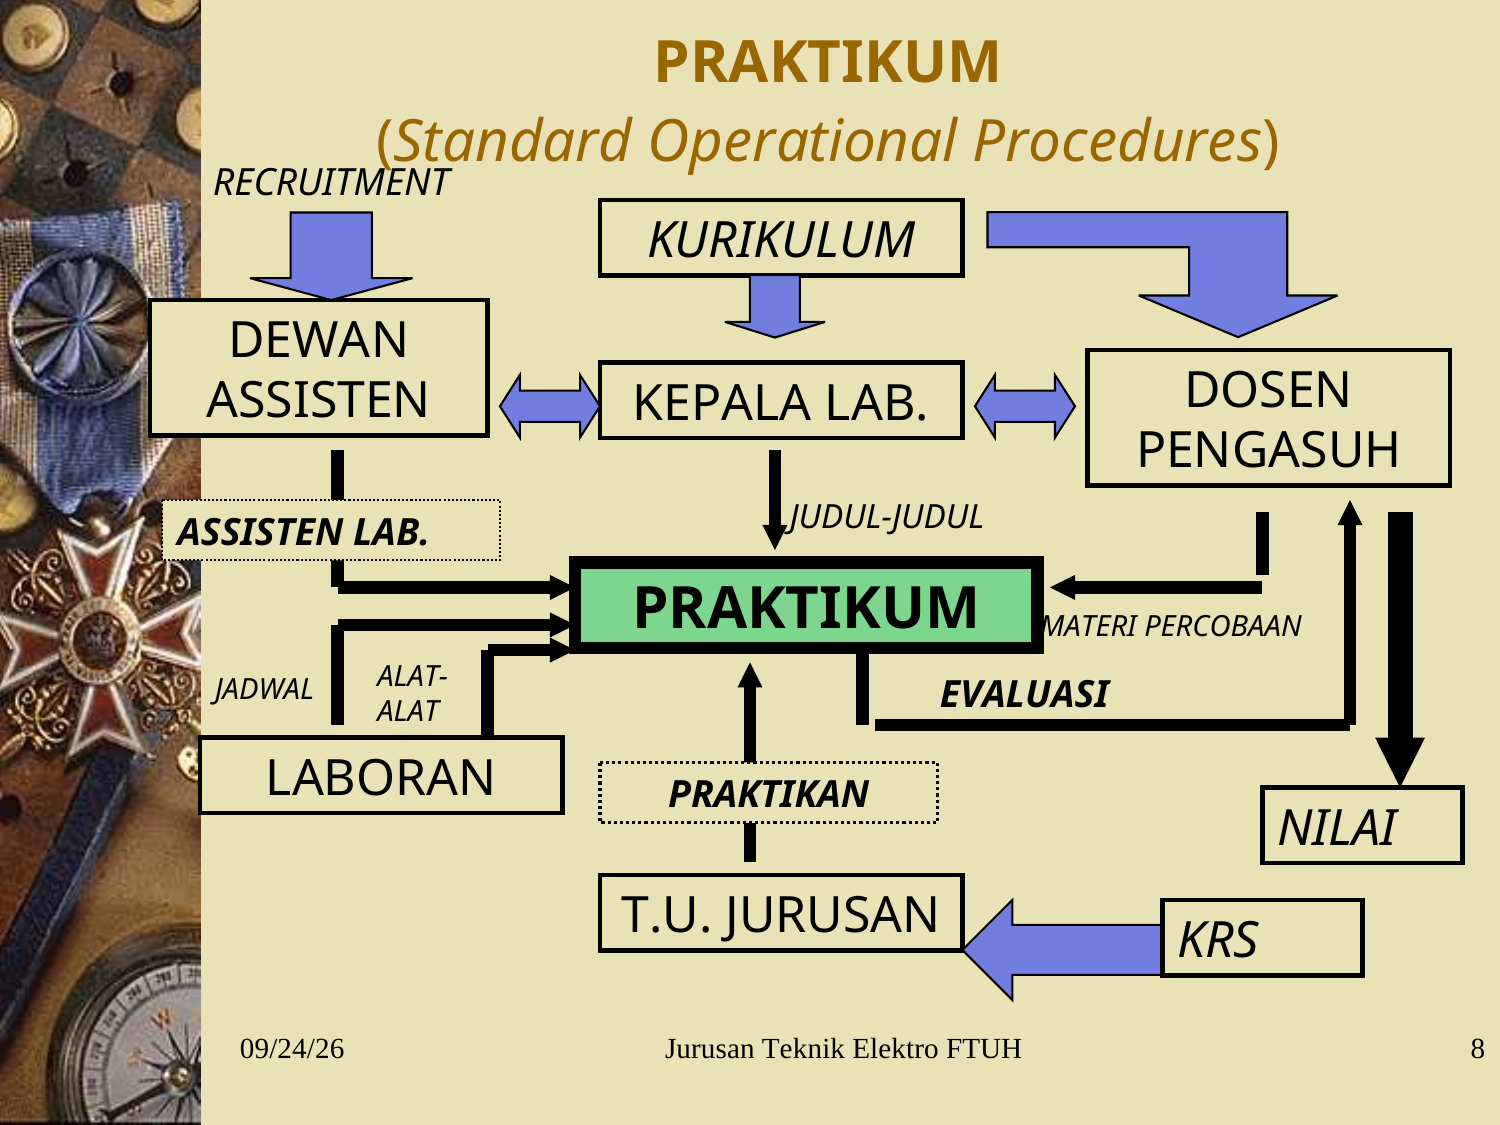

# PRAKTIKUM (Standard Operational Procedures)
RECRUITMENT
KURIKULUM
DEWAN ASSISTEN
DOSEN PENGASUH
KEPALA LAB.
JUDUL-JUDUL
ASSISTEN LAB.
PRAKTIKUM
MATERI PERCOBAAN
ALAT-ALAT
JADWAL
EVALUASI
LABORAN
PRAKTIKAN
NILAI
T.U. JURUSAN
KRS
Jurusan Teknik Elektro FTUH
8